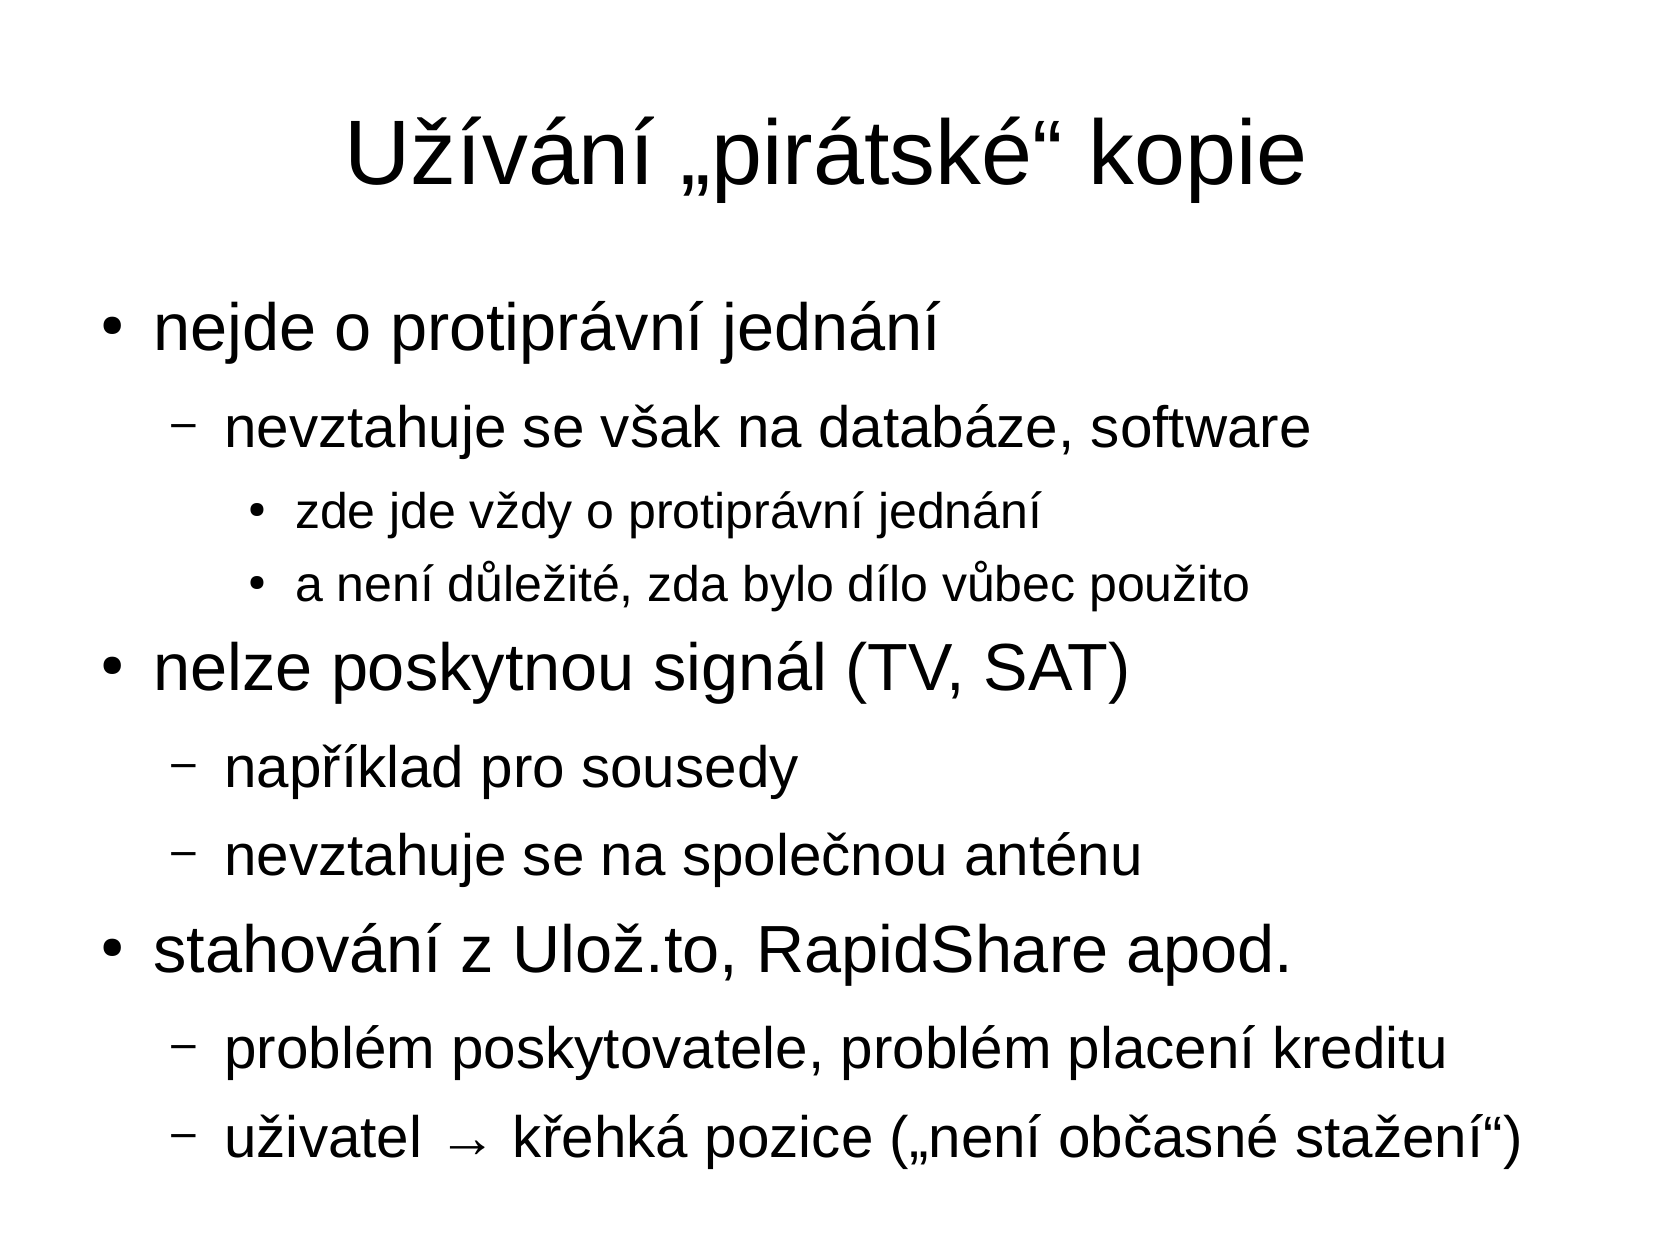

# Užívání „pirátské“ kopie
nejde o protiprávní jednání
nevztahuje se však na databáze, software
zde jde vždy o protiprávní jednání
a není důležité, zda bylo dílo vůbec použito
nelze poskytnou signál (TV, SAT)
například pro sousedy
nevztahuje se na společnou anténu
stahování z Ulož.to, RapidShare apod.
problém poskytovatele, problém placení kreditu
uživatel → křehká pozice („není občasné stažení“)